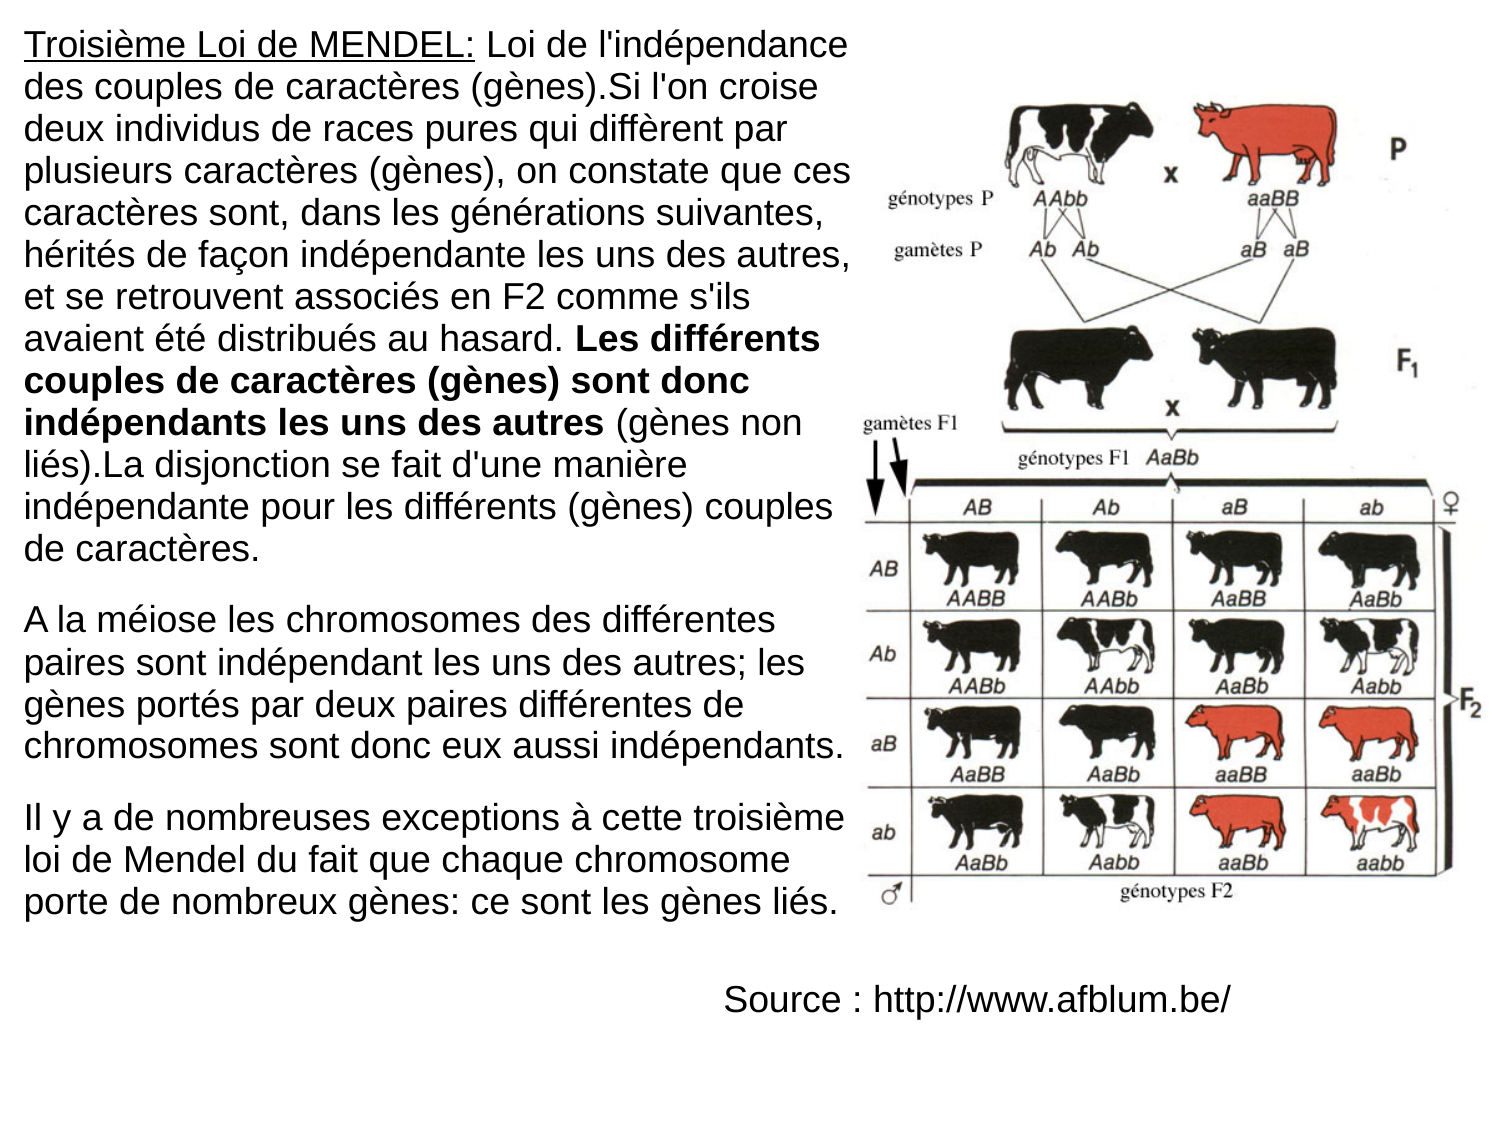

# Troisième Loi de MENDEL: Loi de l'indépendance des couples de caractères (gènes).Si l'on croise deux individus de races pures qui diffèrent par plusieurs caractères (gènes), on constate que ces caractères sont, dans les générations suivantes, hérités de façon indépendante les uns des autres, et se retrouvent associés en F2 comme s'ils avaient été distribués au hasard. Les différents couples de caractères (gènes) sont donc indépendants les uns des autres (gènes non liés).La disjonction se fait d'une manière indépendante pour les différents (gènes) couples de caractères.
A la méiose les chromosomes des différentes paires sont indépendant les uns des autres; les gènes portés par deux paires différentes de chromosomes sont donc eux aussi indépendants.
Il y a de nombreuses exceptions à cette troisième loi de Mendel du fait que chaque chromosome porte de nombreux gènes: ce sont les gènes liés.
Source : http://www.afblum.be/